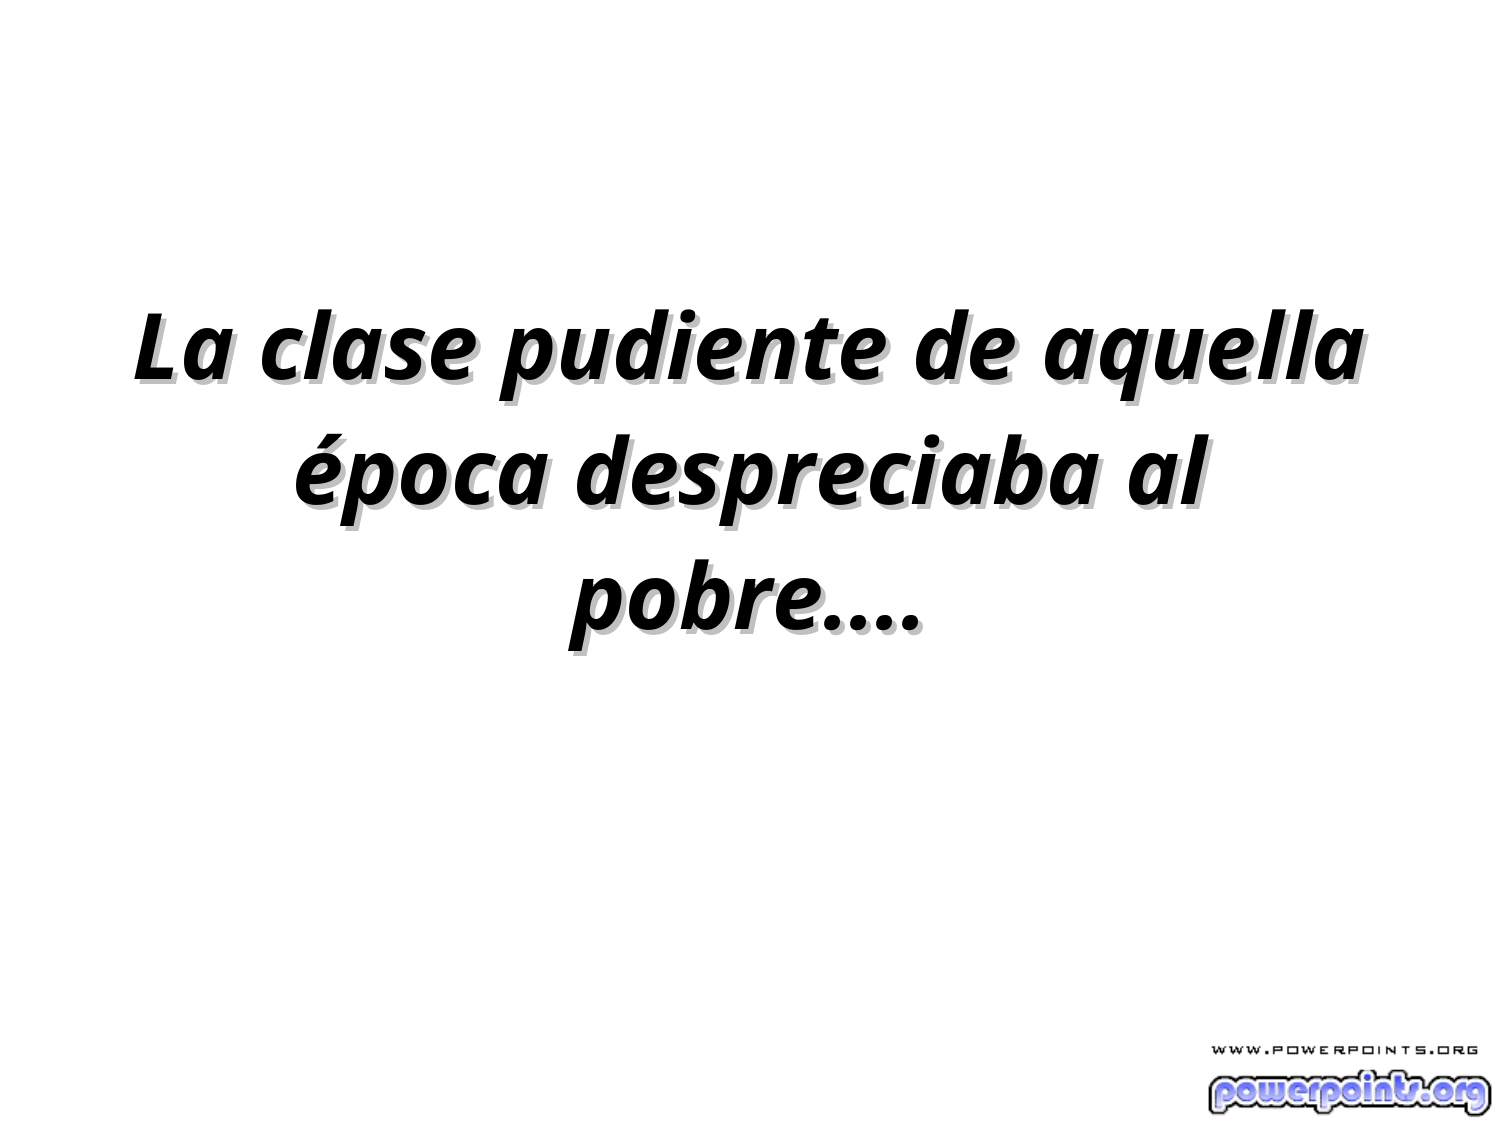

# La clase pudiente de aquella época despreciaba al pobre....